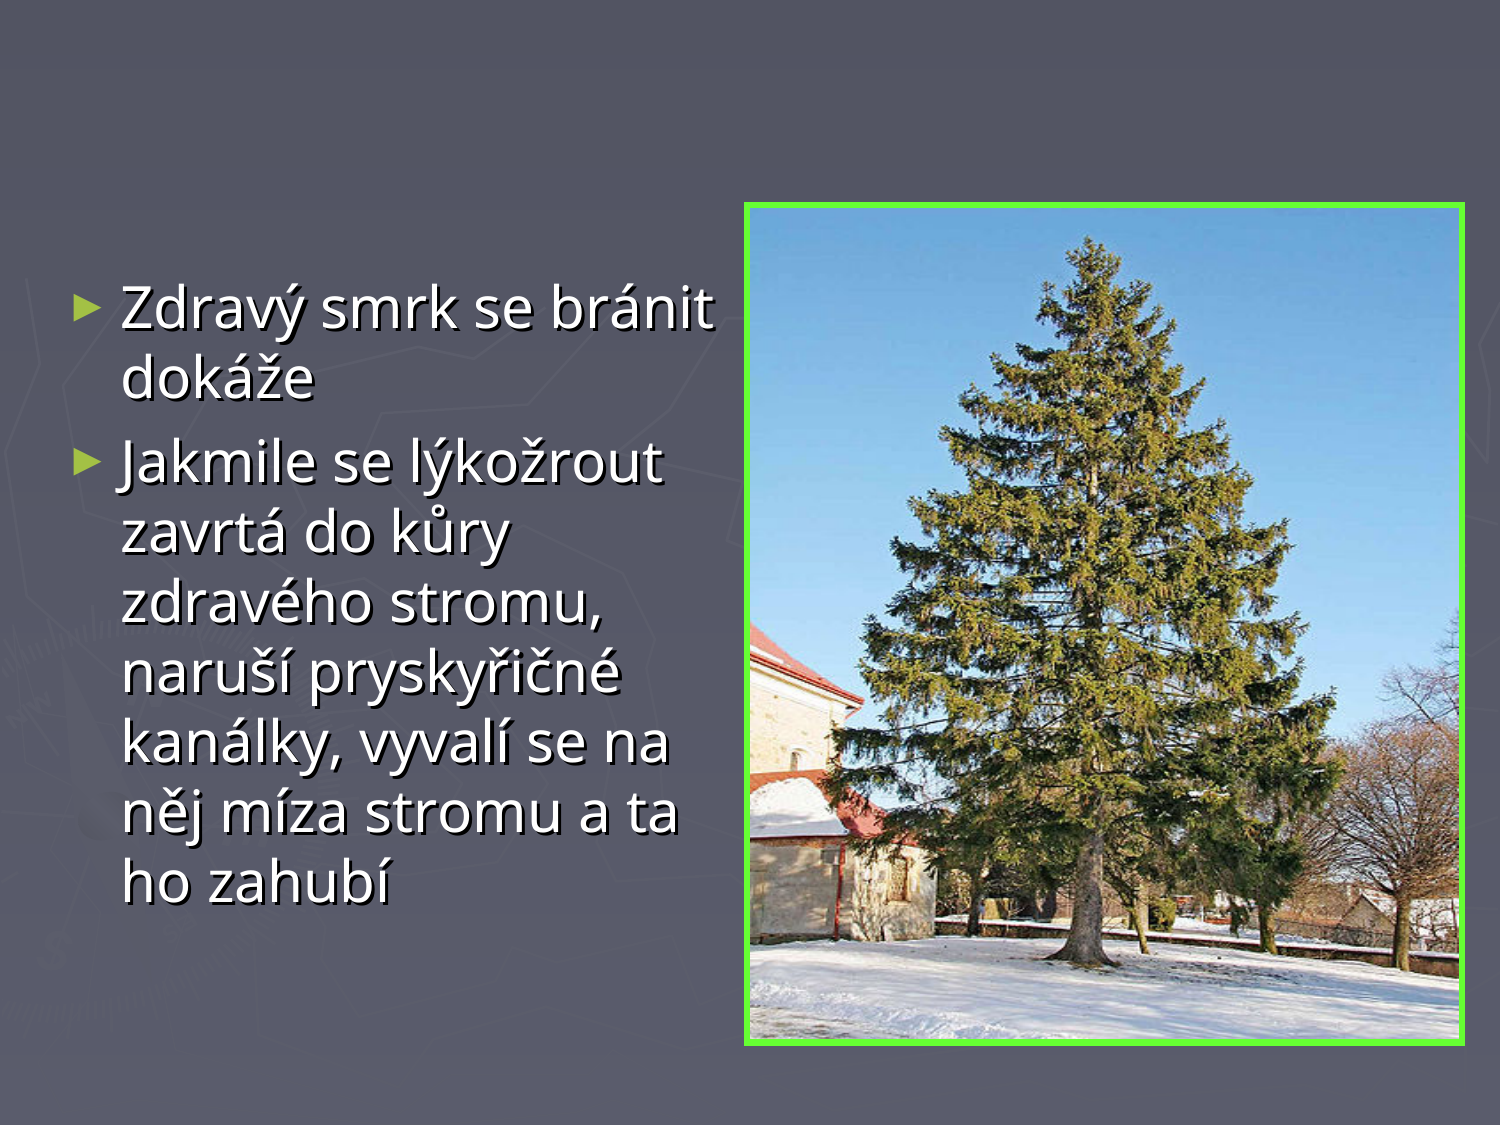

# Zdravý smrk se bránit dokáže
Jakmile se lýkožrout zavrtá do kůry zdravého stromu, naruší pryskyřičné kanálky, vyvalí se na něj míza stromu a ta ho zahubí